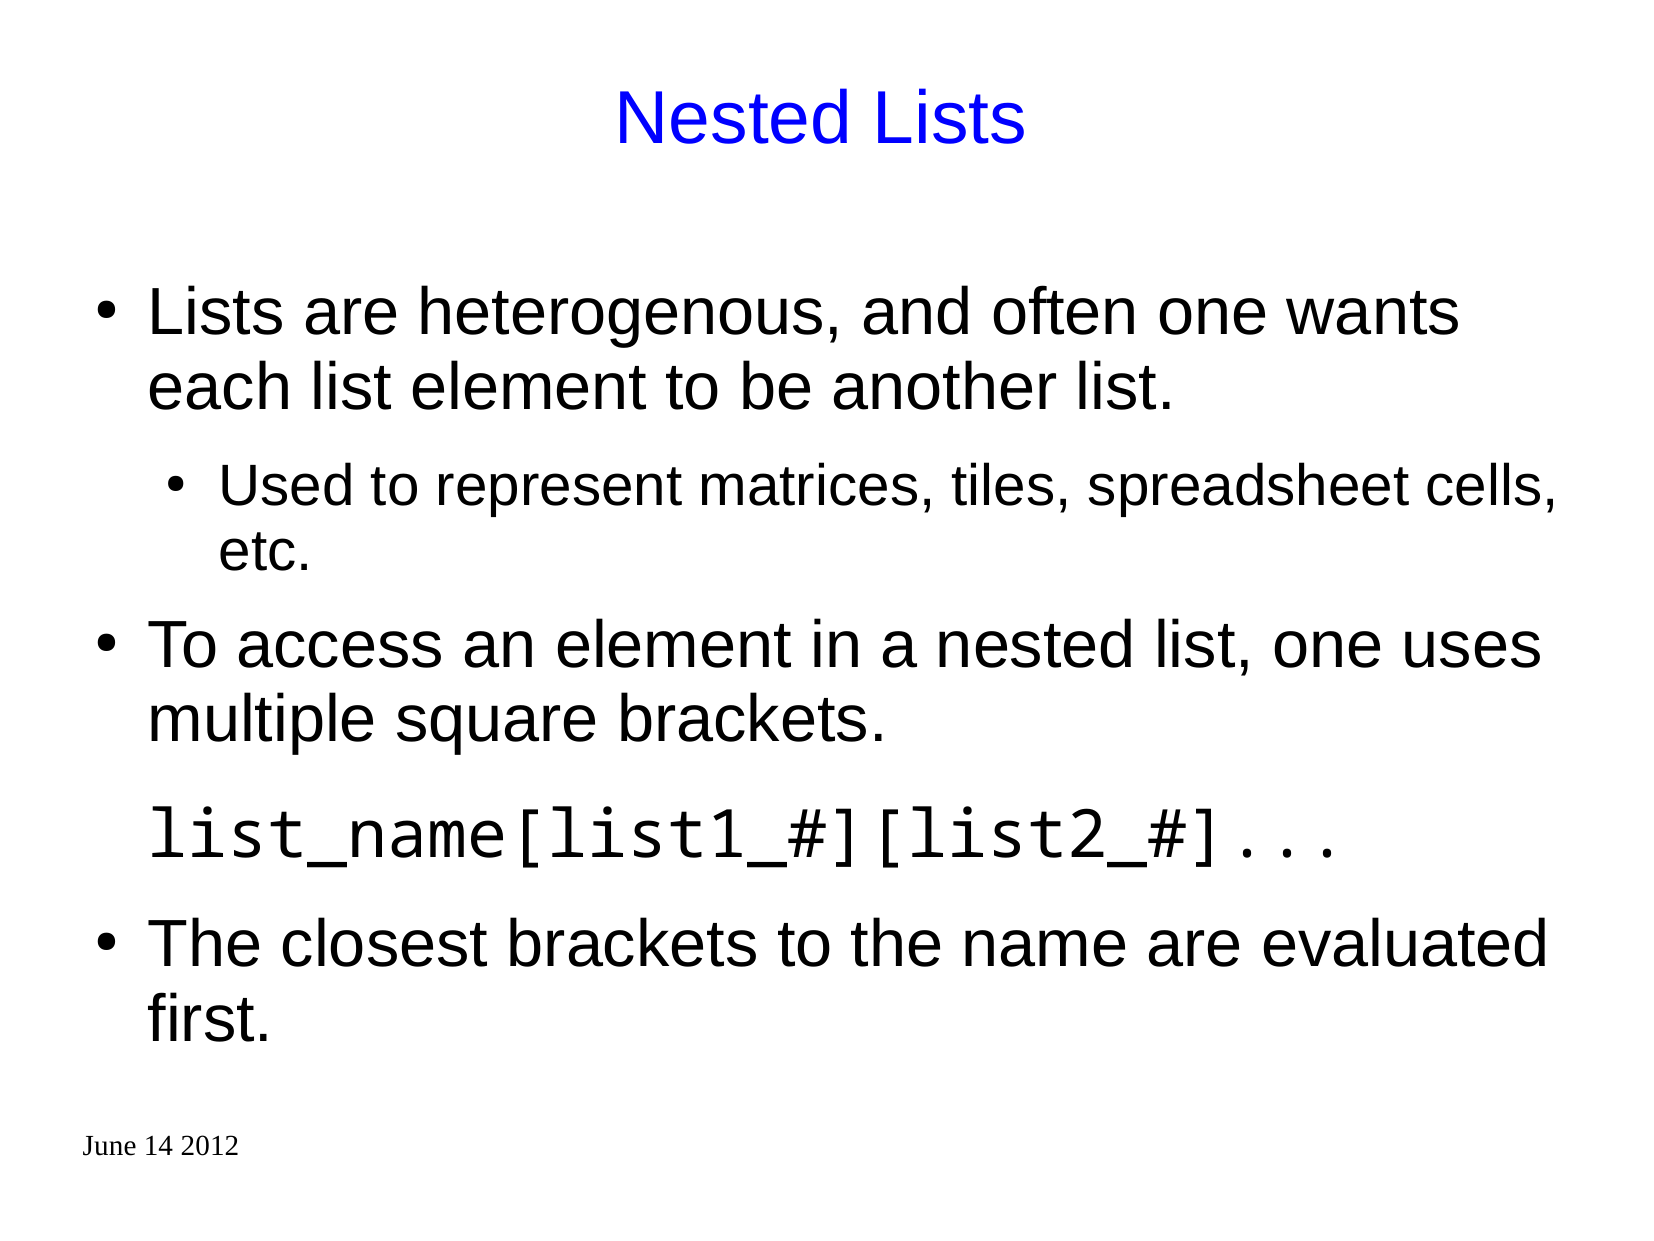

# Nested Lists
Lists are heterogenous, and often one wants each list element to be another list.
Used to represent matrices, tiles, spreadsheet cells, etc.
To access an element in a nested list, one uses multiple square brackets.
list_name[list1_#][list2_#]...
The closest brackets to the name are evaluated first.
June 14 2012